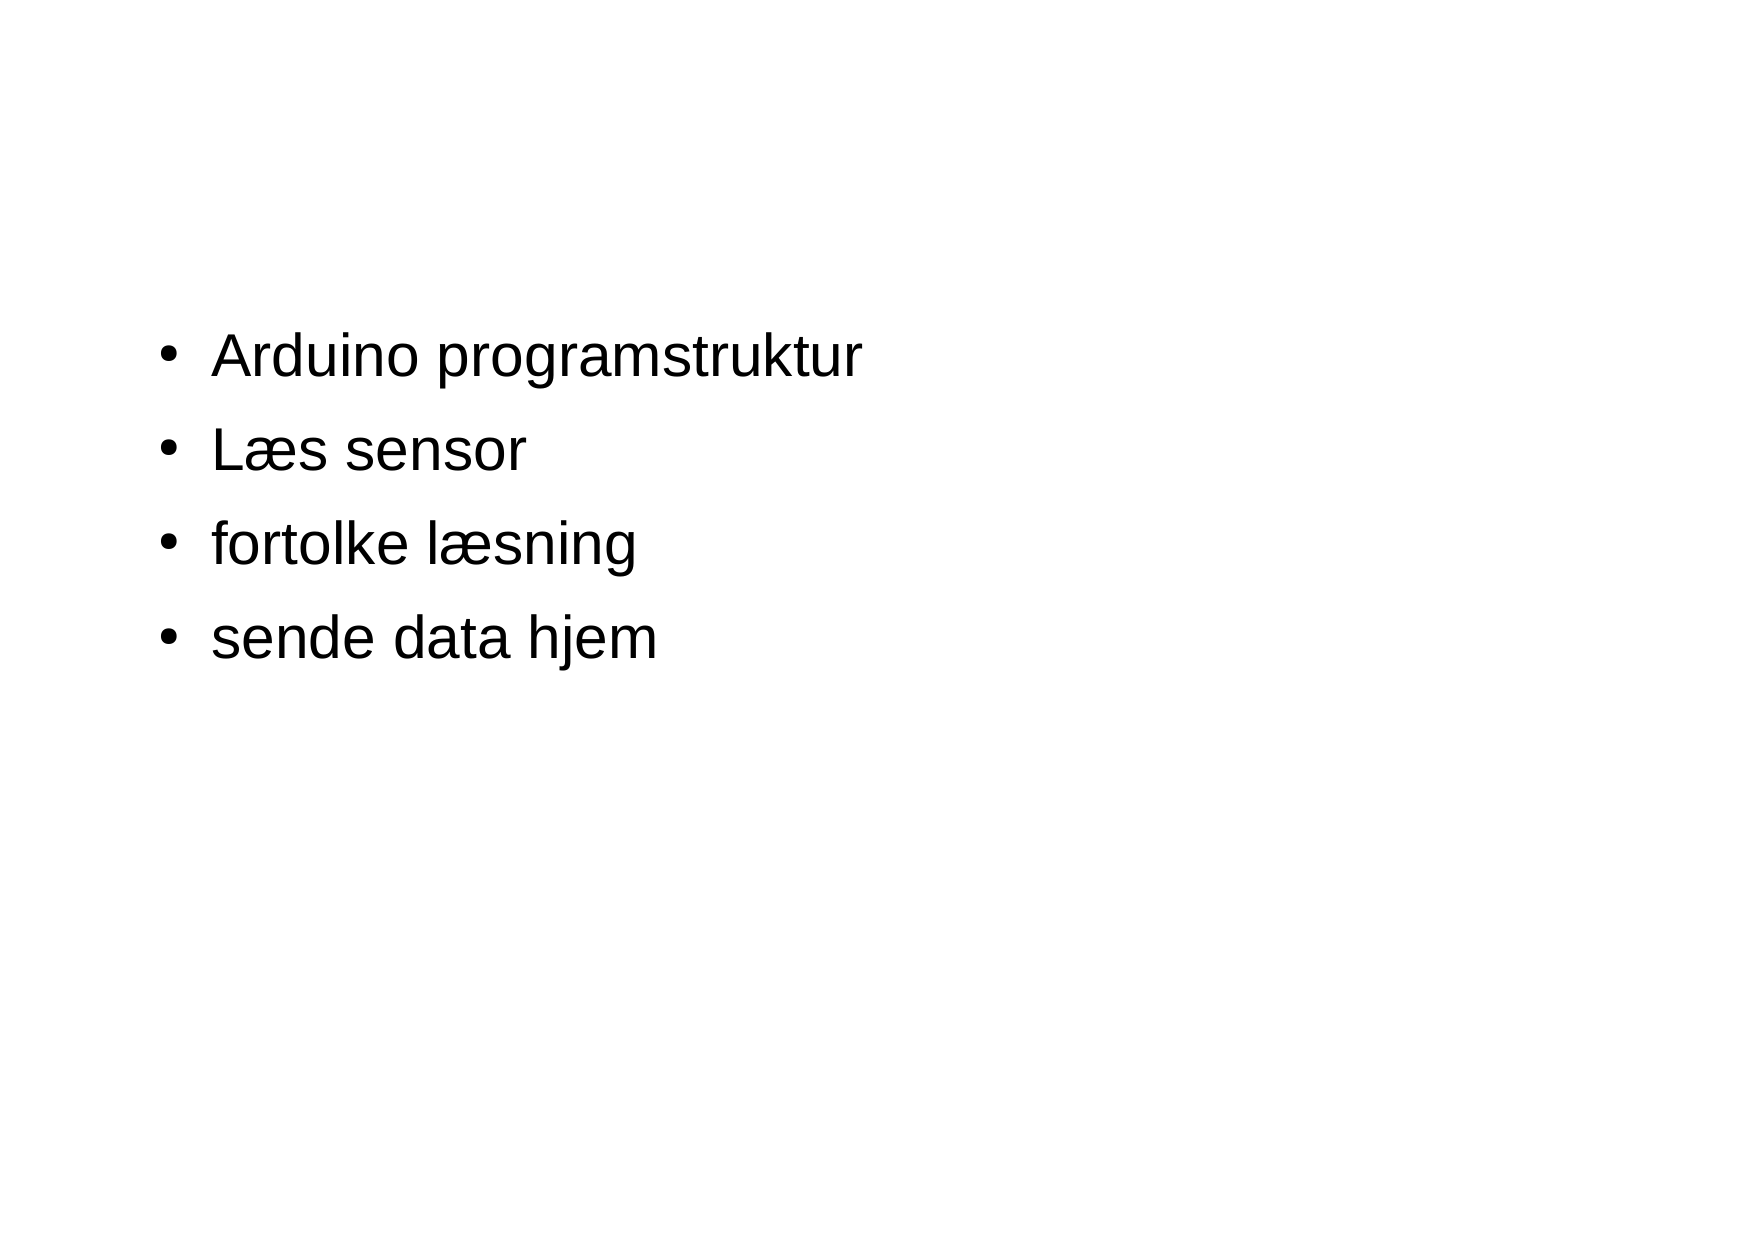

#
Arduino programstruktur
Læs sensor
fortolke læsning
sende data hjem
11